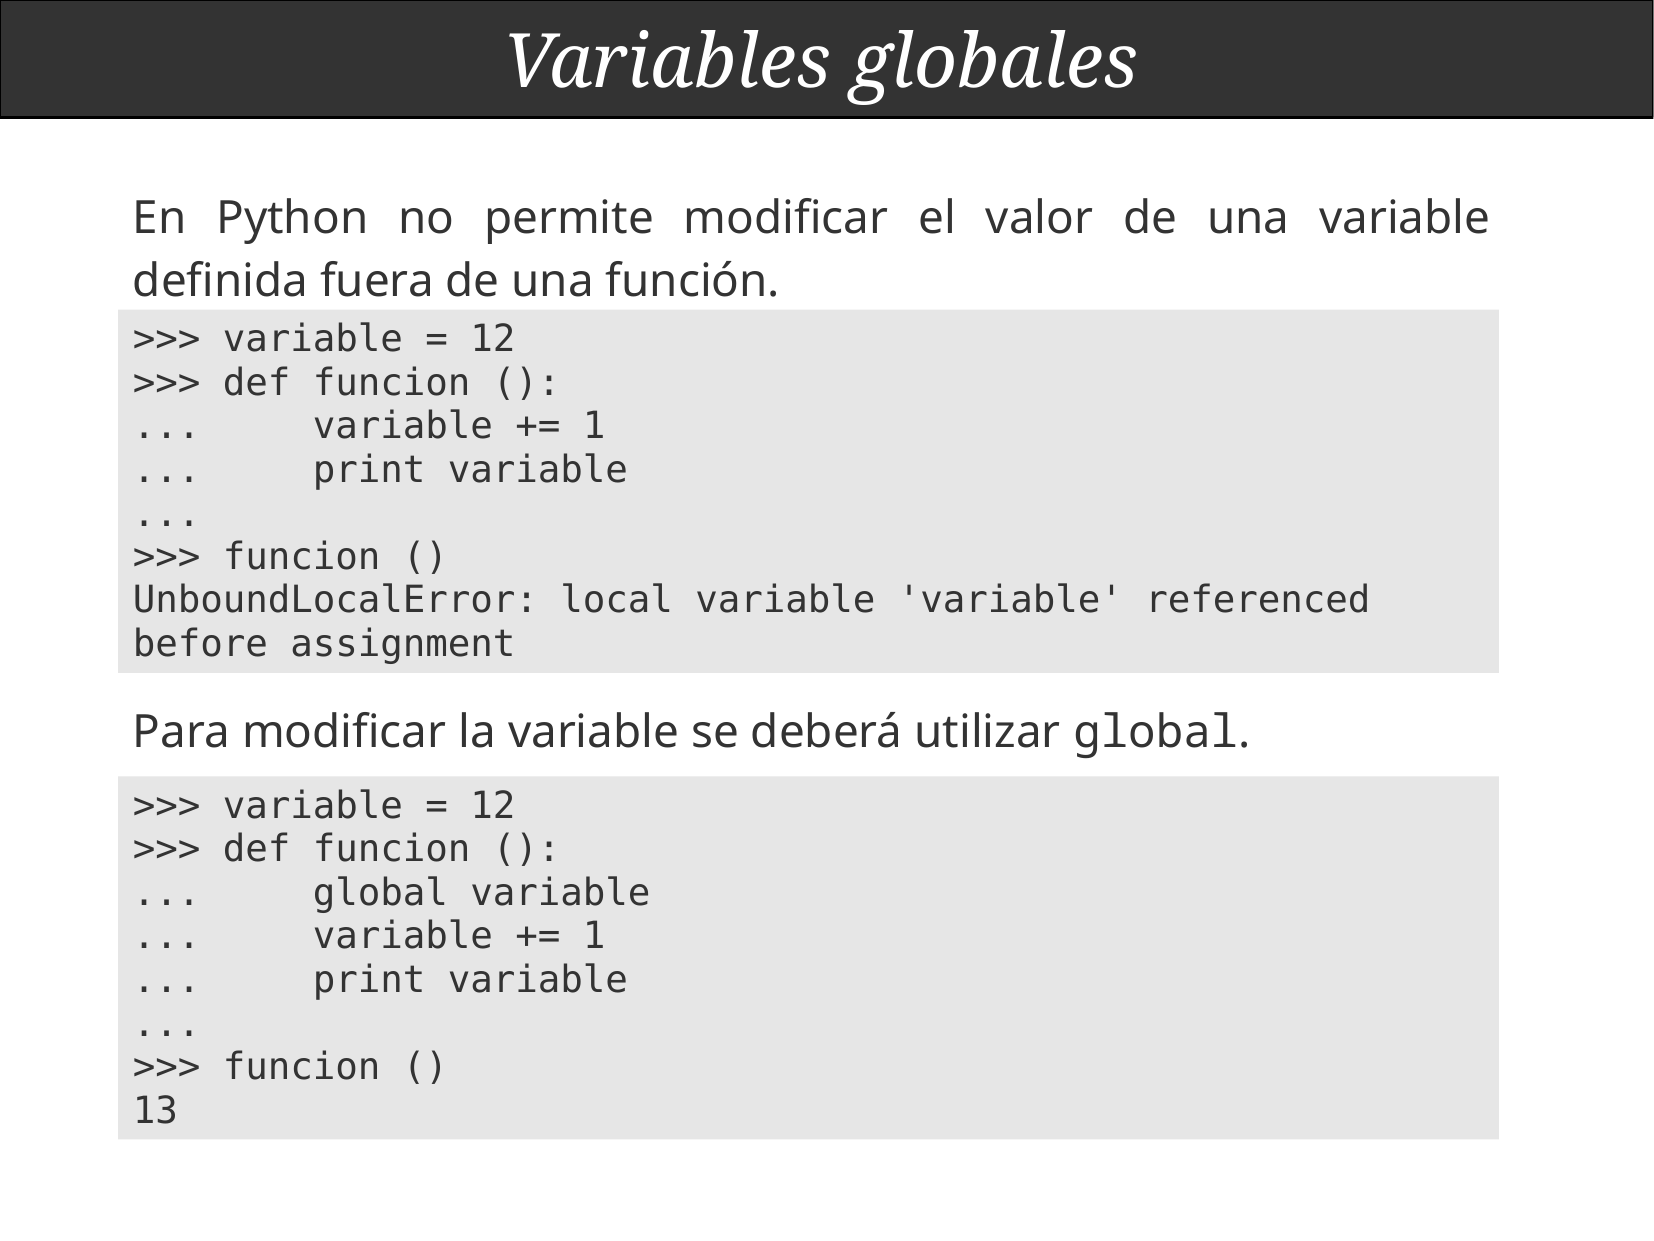

Variables globales
En Python no permite modificar el valor de una variable definida fuera de una función.
>>> variable = 12
>>> def funcion ():
... variable += 1
... print variable
...
>>> funcion ()
UnboundLocalError: local variable 'variable' referenced before assignment
Para modificar la variable se deberá utilizar global.
>>> variable = 12
>>> def funcion ():
... global variable
... variable += 1
... print variable
...
>>> funcion ()
13